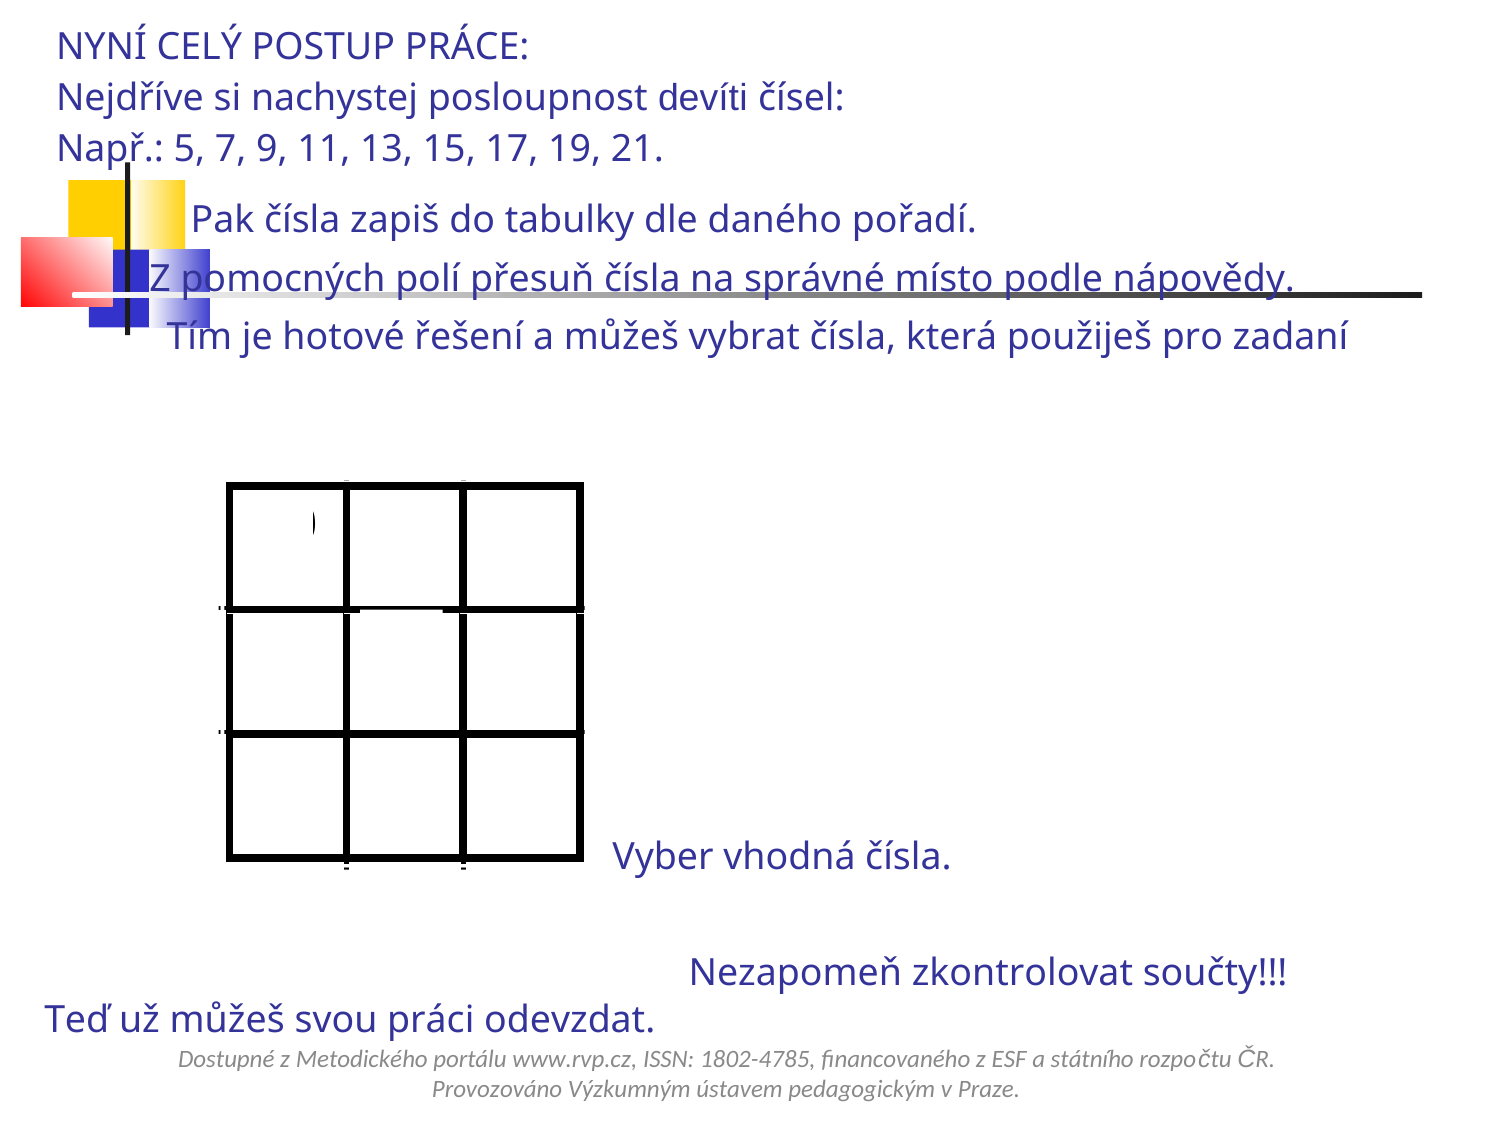

# NYNÍ CELÝ POSTUP PRÁCE: Nejdříve si nachystej posloupnost devíti čísel: Např.: 5, 7, 9, 11, 13, 15, 17, 19, 21.
Pak čísla zapiš do tabulky dle daného pořadí.
Z pomocných polí přesuň čísla na správné místo podle nápovědy.
Tím je hotové řešení a můžeš vybrat čísla, která použiješ pro zadaní
21
9
17
Vyber vhodná čísla.
5
Nezapomeň zkontrolovat součty!!!
Teď už můžeš svou práci odevzdat.
Dostupné z Metodického portálu www.rvp.cz, ISSN: 1802-4785, financovaného z ESF a státního rozpočtu ČR. Provozováno Výzkumným ústavem pedagogickým v Praze.